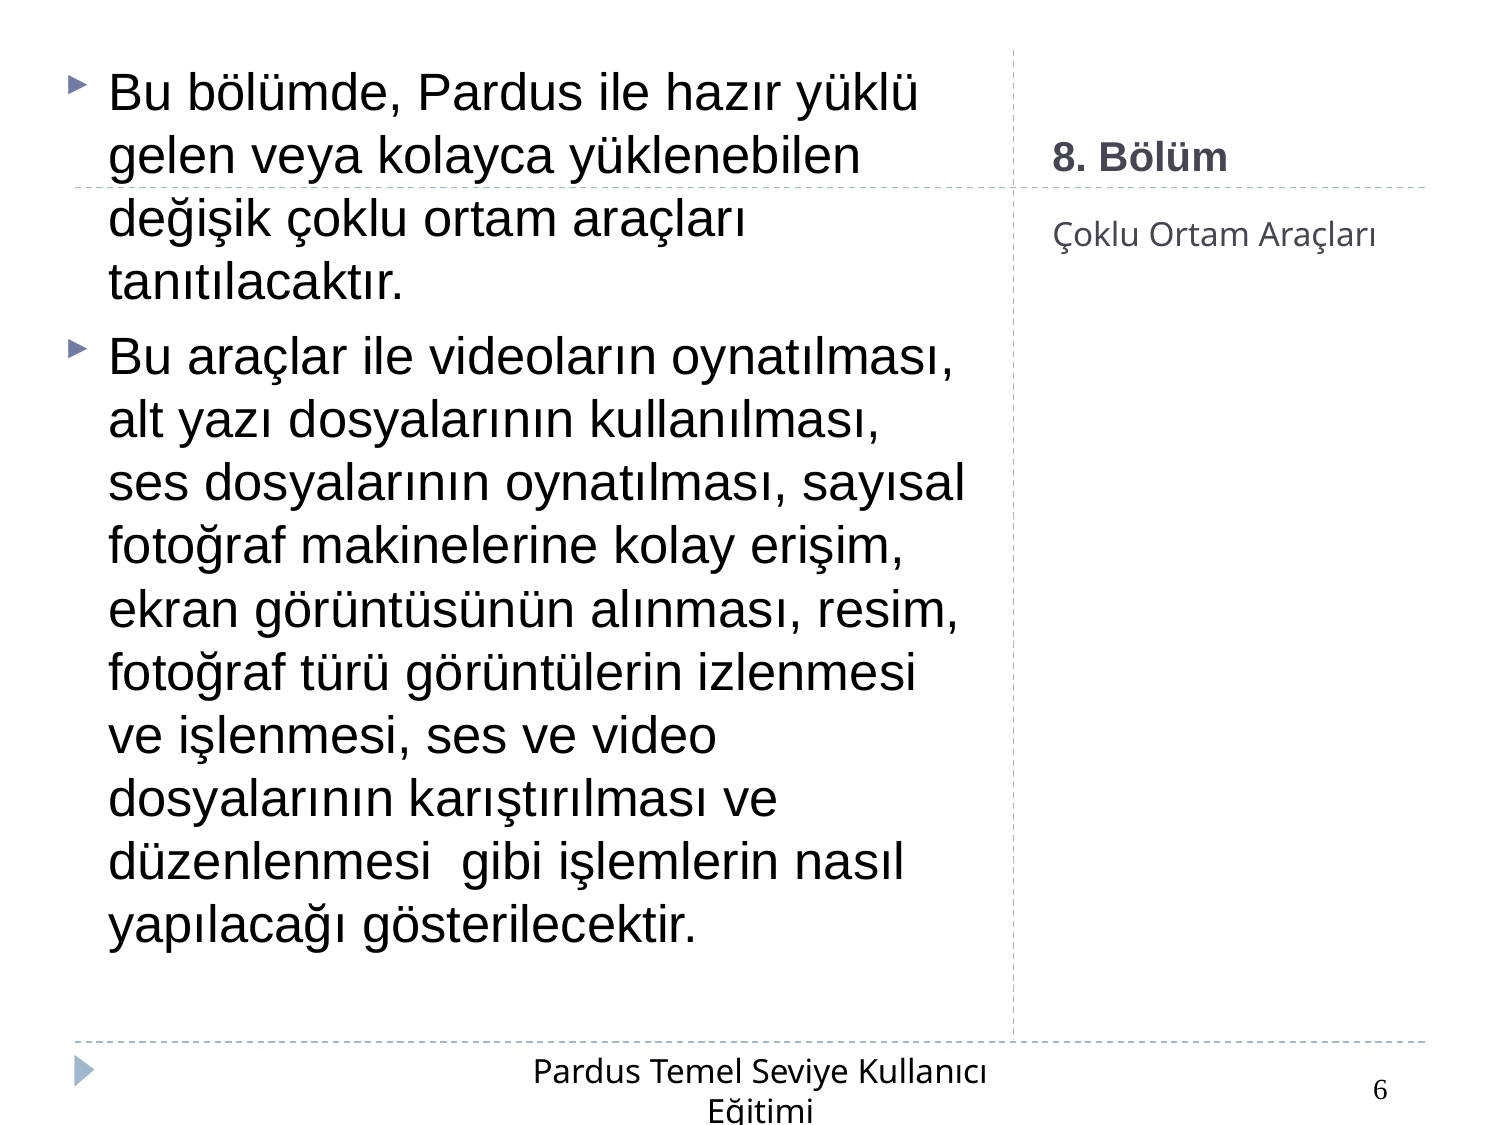

Bu bölümde, Pardus ile hazır yüklü gelen veya kolayca yüklenebilen değişik çoklu ortam araçları tanıtılacaktır.
Bu araçlar ile videoların oynatılması, alt yazı dosyalarının kullanılması, ses dosyalarının oynatılması, sayısal fotoğraf makinelerine kolay erişim, ekran görüntüsünün alınması, resim, fotoğraf türü görüntülerin izlenmesi ve işlenmesi, ses ve video dosyalarının karıştırılması ve düzenlenmesi gibi işlemlerin nasıl yapılacağı gösterilecektir.
# 8. Bölüm
Çoklu Ortam Araçları